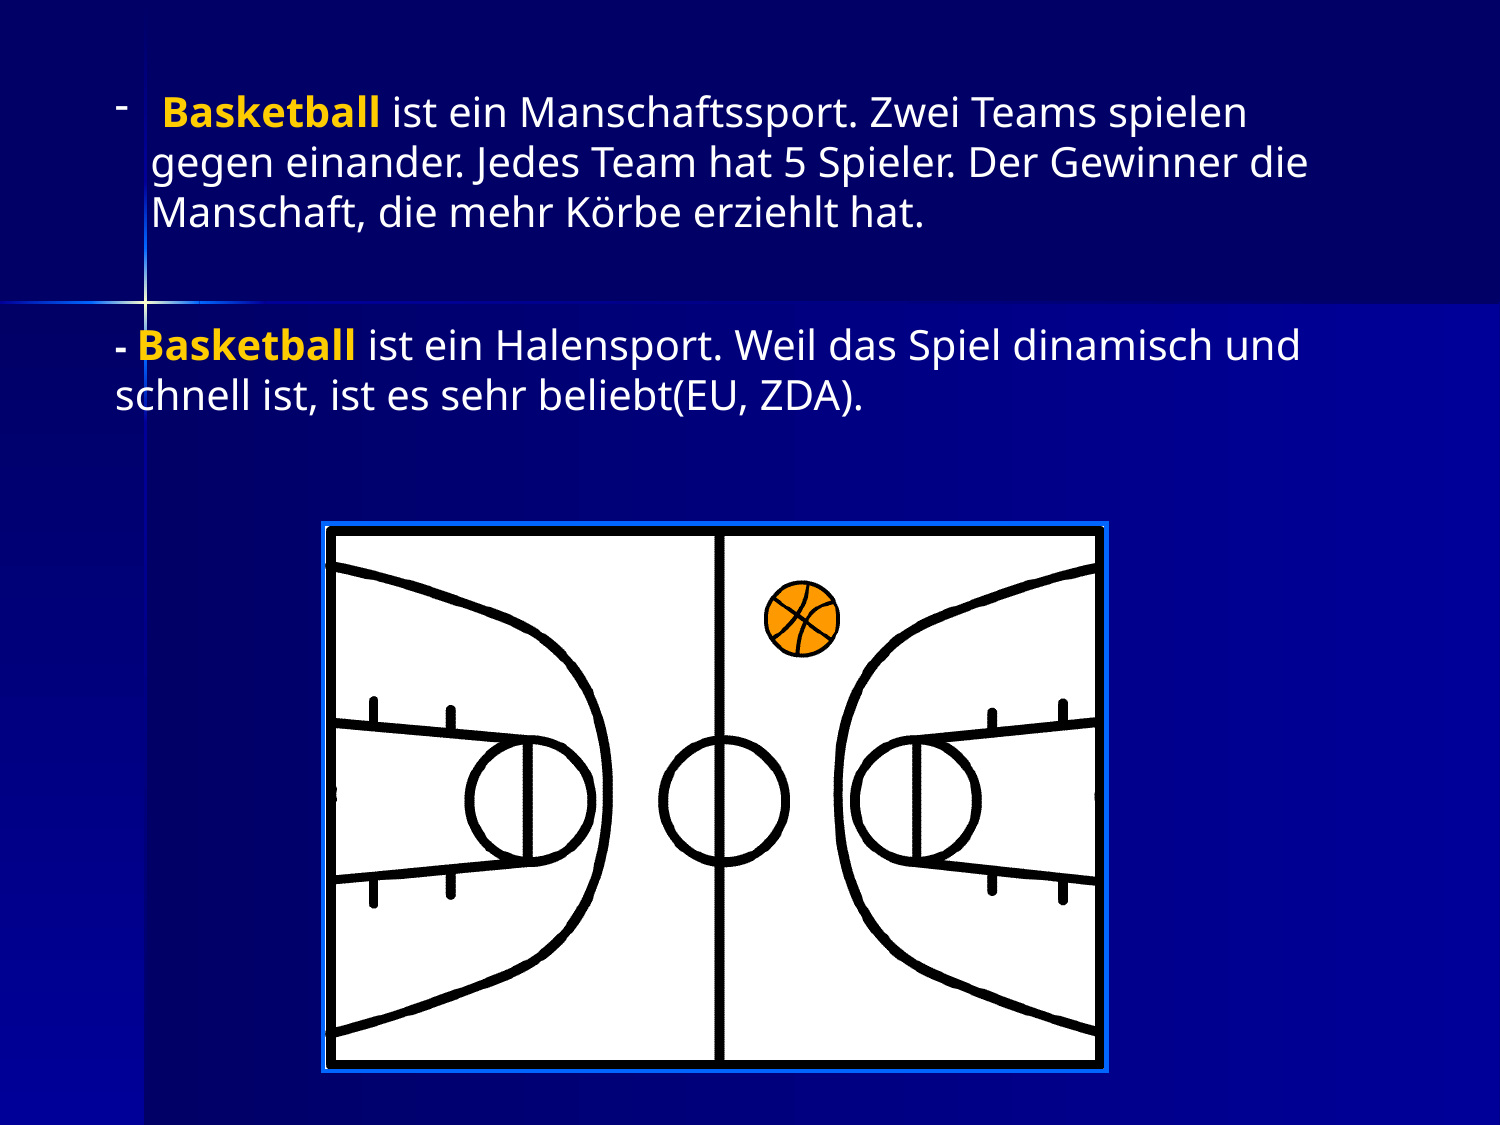

Basketball ist ein Manschaftssport. Zwei Teams spielen gegen einander. Jedes Team hat 5 Spieler. Der Gewinner die Manschaft, die mehr Körbe erziehlt hat.
- Basketball ist ein Halensport. Weil das Spiel dinamisch und schnell ist, ist es sehr beliebt(EU, ZDA).